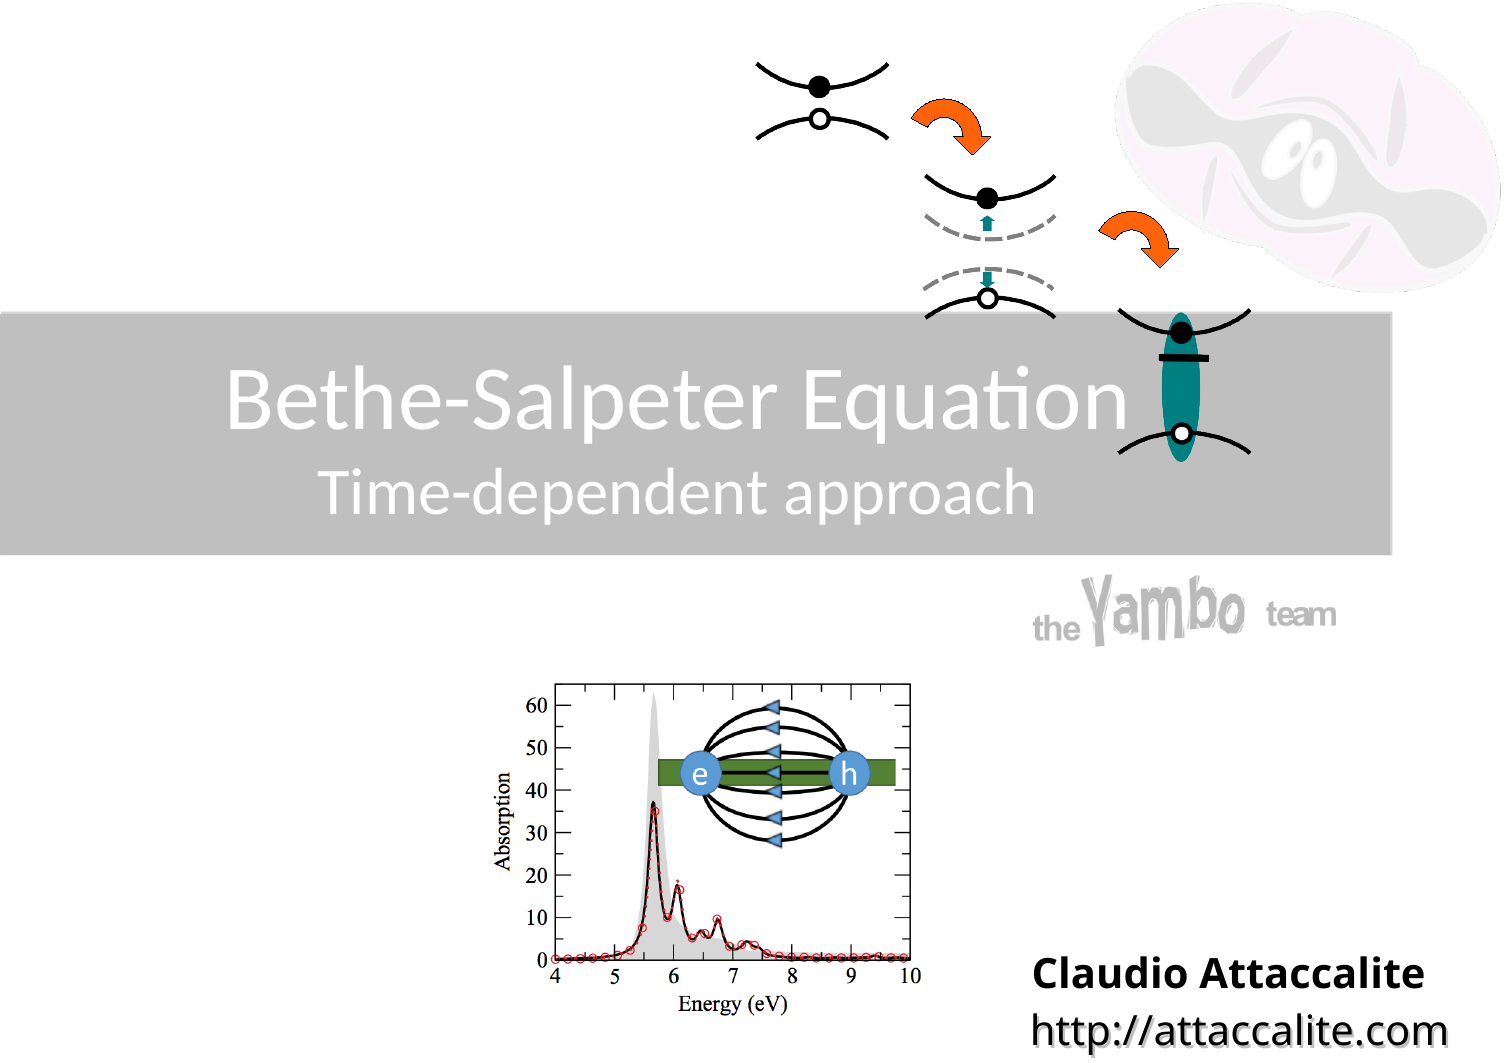

Bethe-Salpeter Equation
Time-dependent approach
Claudio Attaccalite
http://attaccalite.com